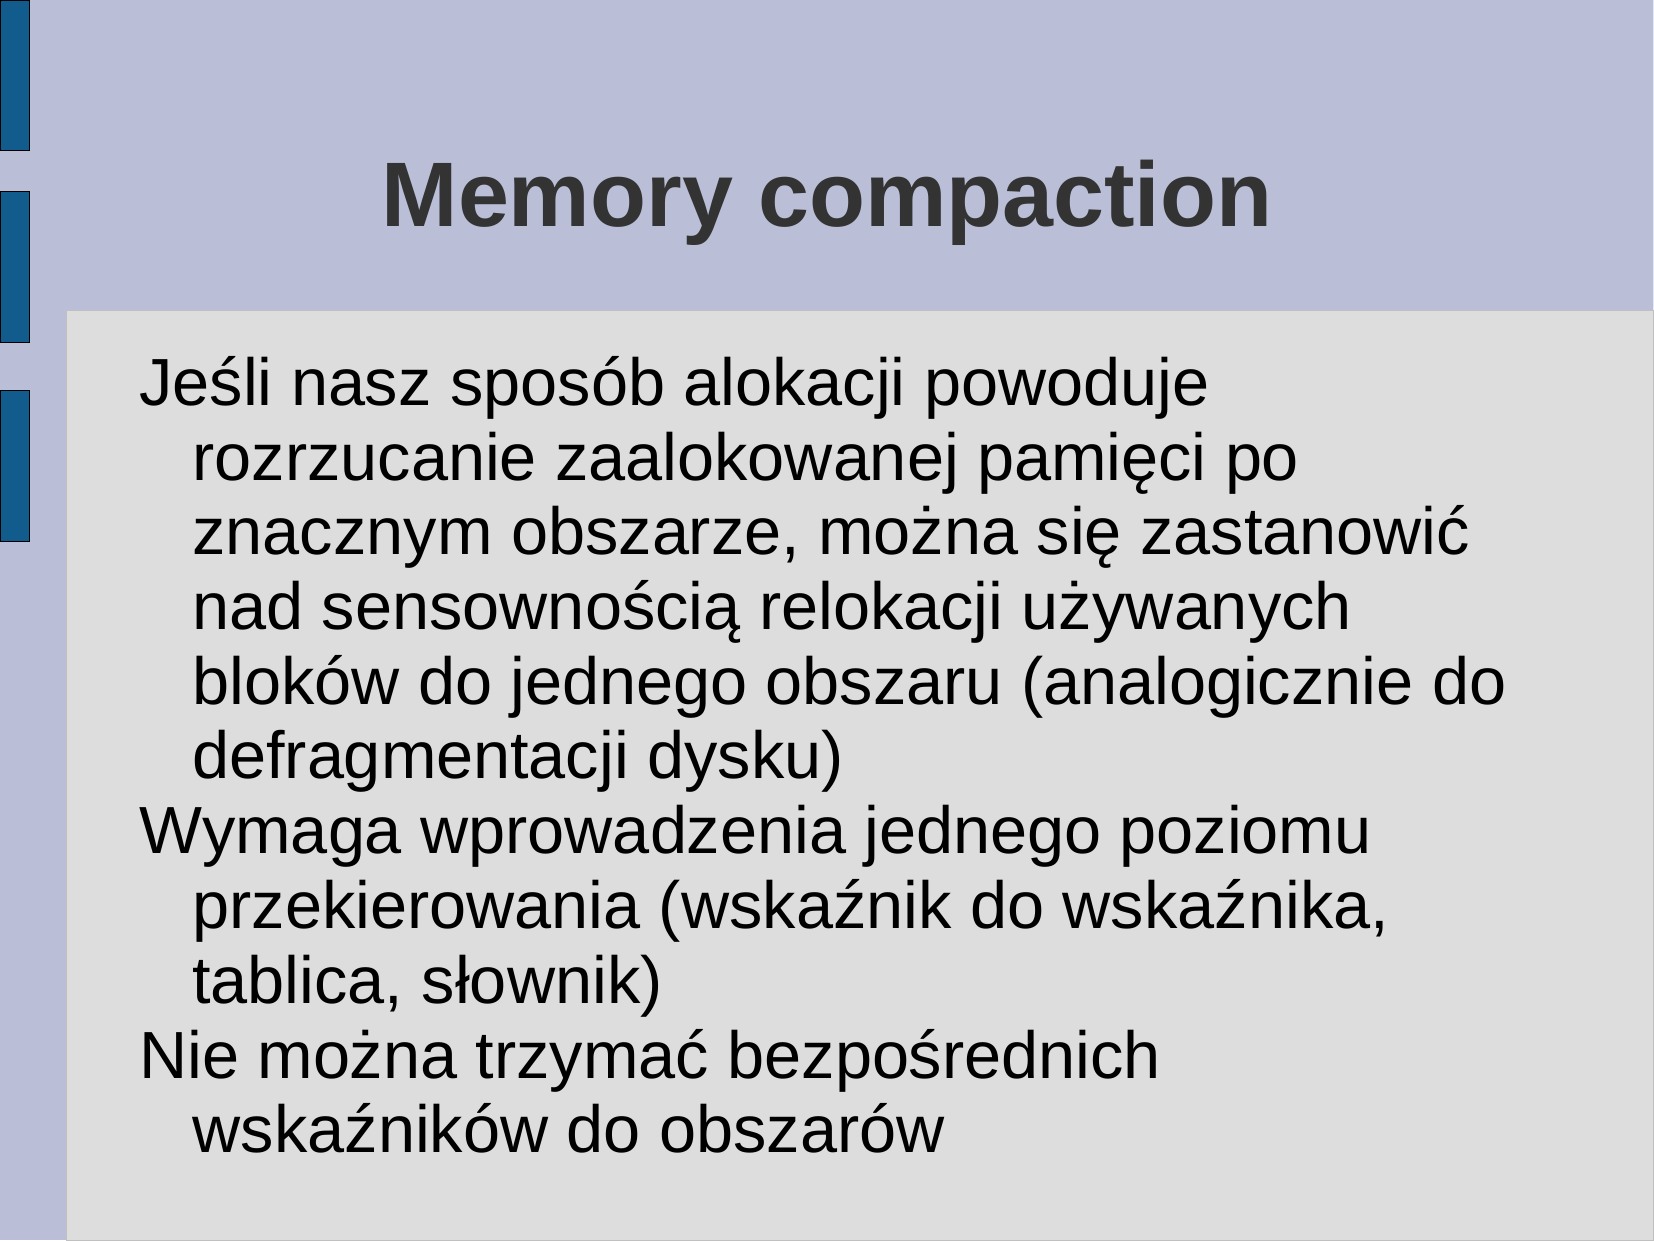

# Memory compaction
Jeśli nasz sposób alokacji powoduje rozrzucanie zaalokowanej pamięci po znacznym obszarze, można się zastanowić nad sensownością relokacji używanych bloków do jednego obszaru (analogicznie do defragmentacji dysku)
Wymaga wprowadzenia jednego poziomu przekierowania (wskaźnik do wskaźnika, tablica, słownik)
Nie można trzymać bezpośrednich wskaźników do obszarów